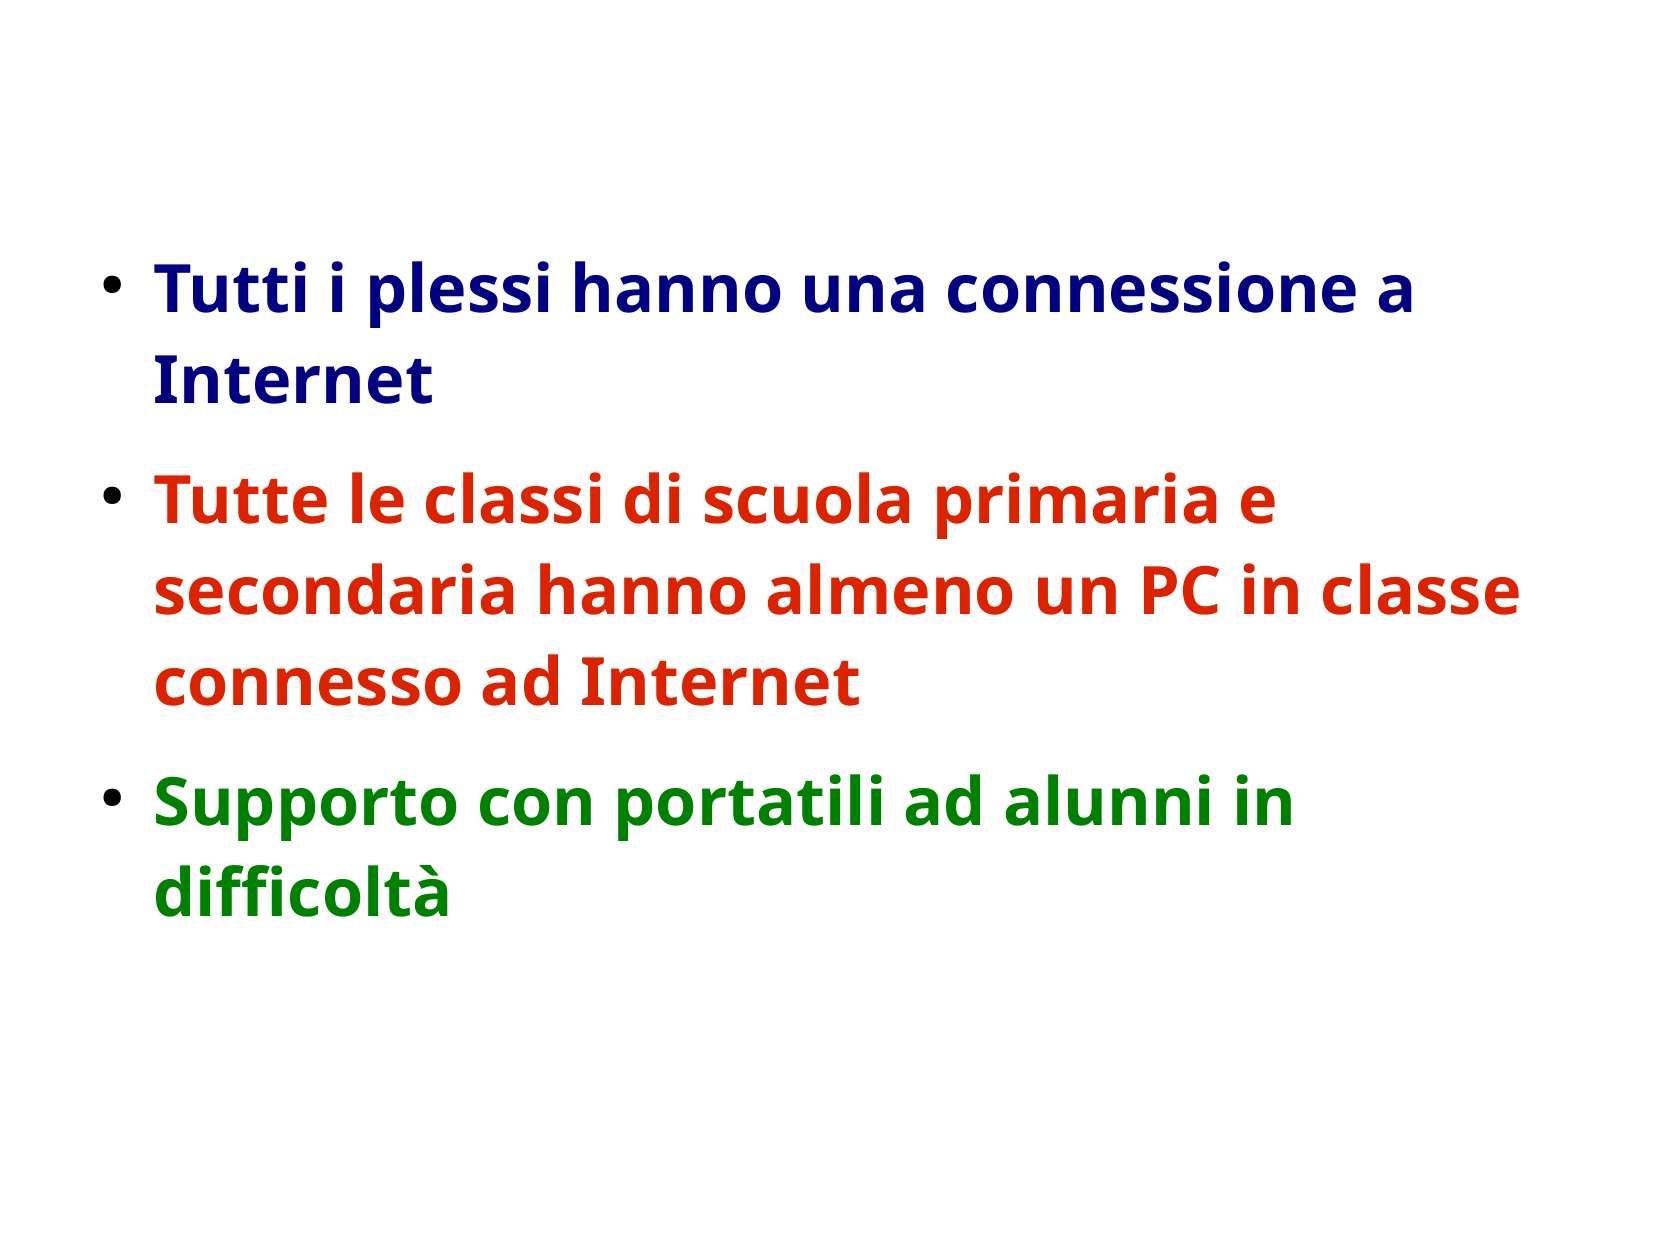

# Tutti i plessi hanno una connessione a Internet
Tutte le classi di scuola primaria e secondaria hanno almeno un PC in classe connesso ad Internet
Supporto con portatili ad alunni in difficoltà